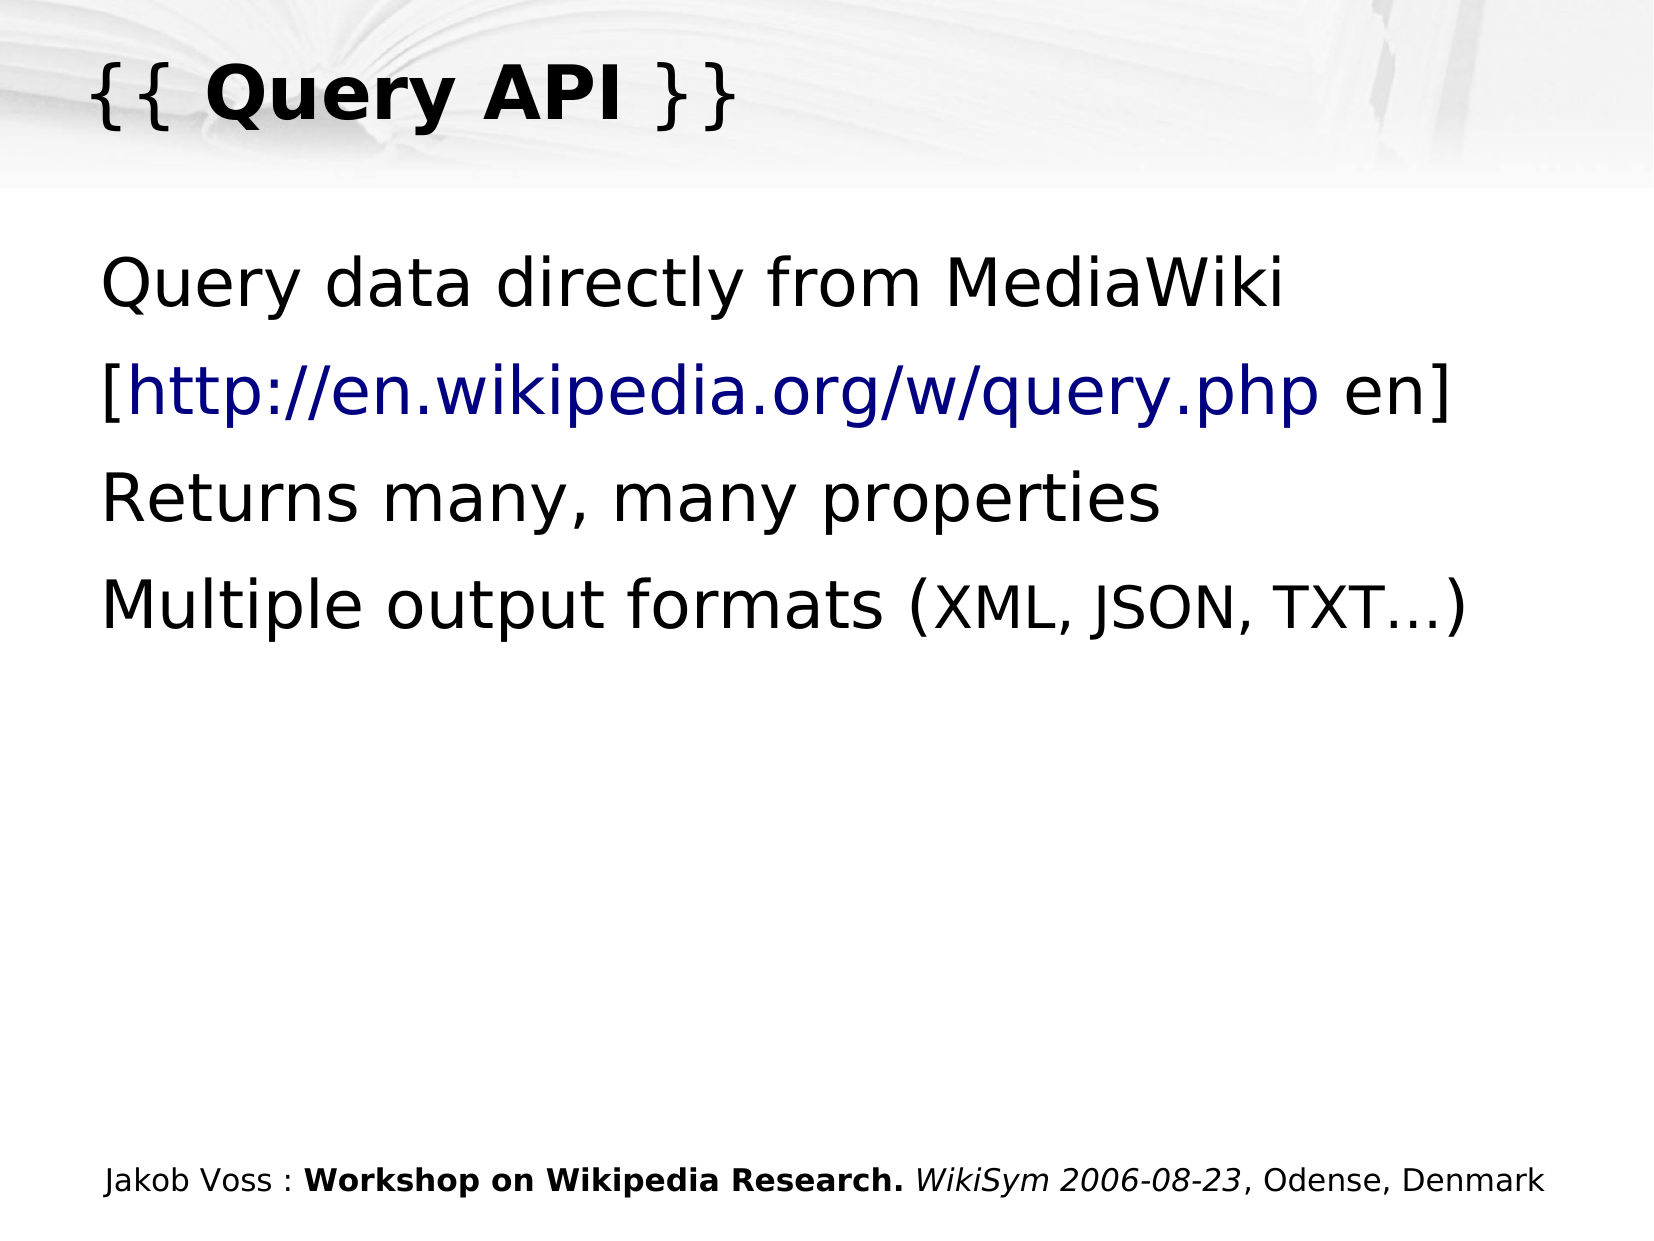

# {{ Query API }}
Query data directly from MediaWiki
[http://en.wikipedia.org/w/query.php en]
Returns many, many properties
Multiple output formats (XML, JSON, TXT…)